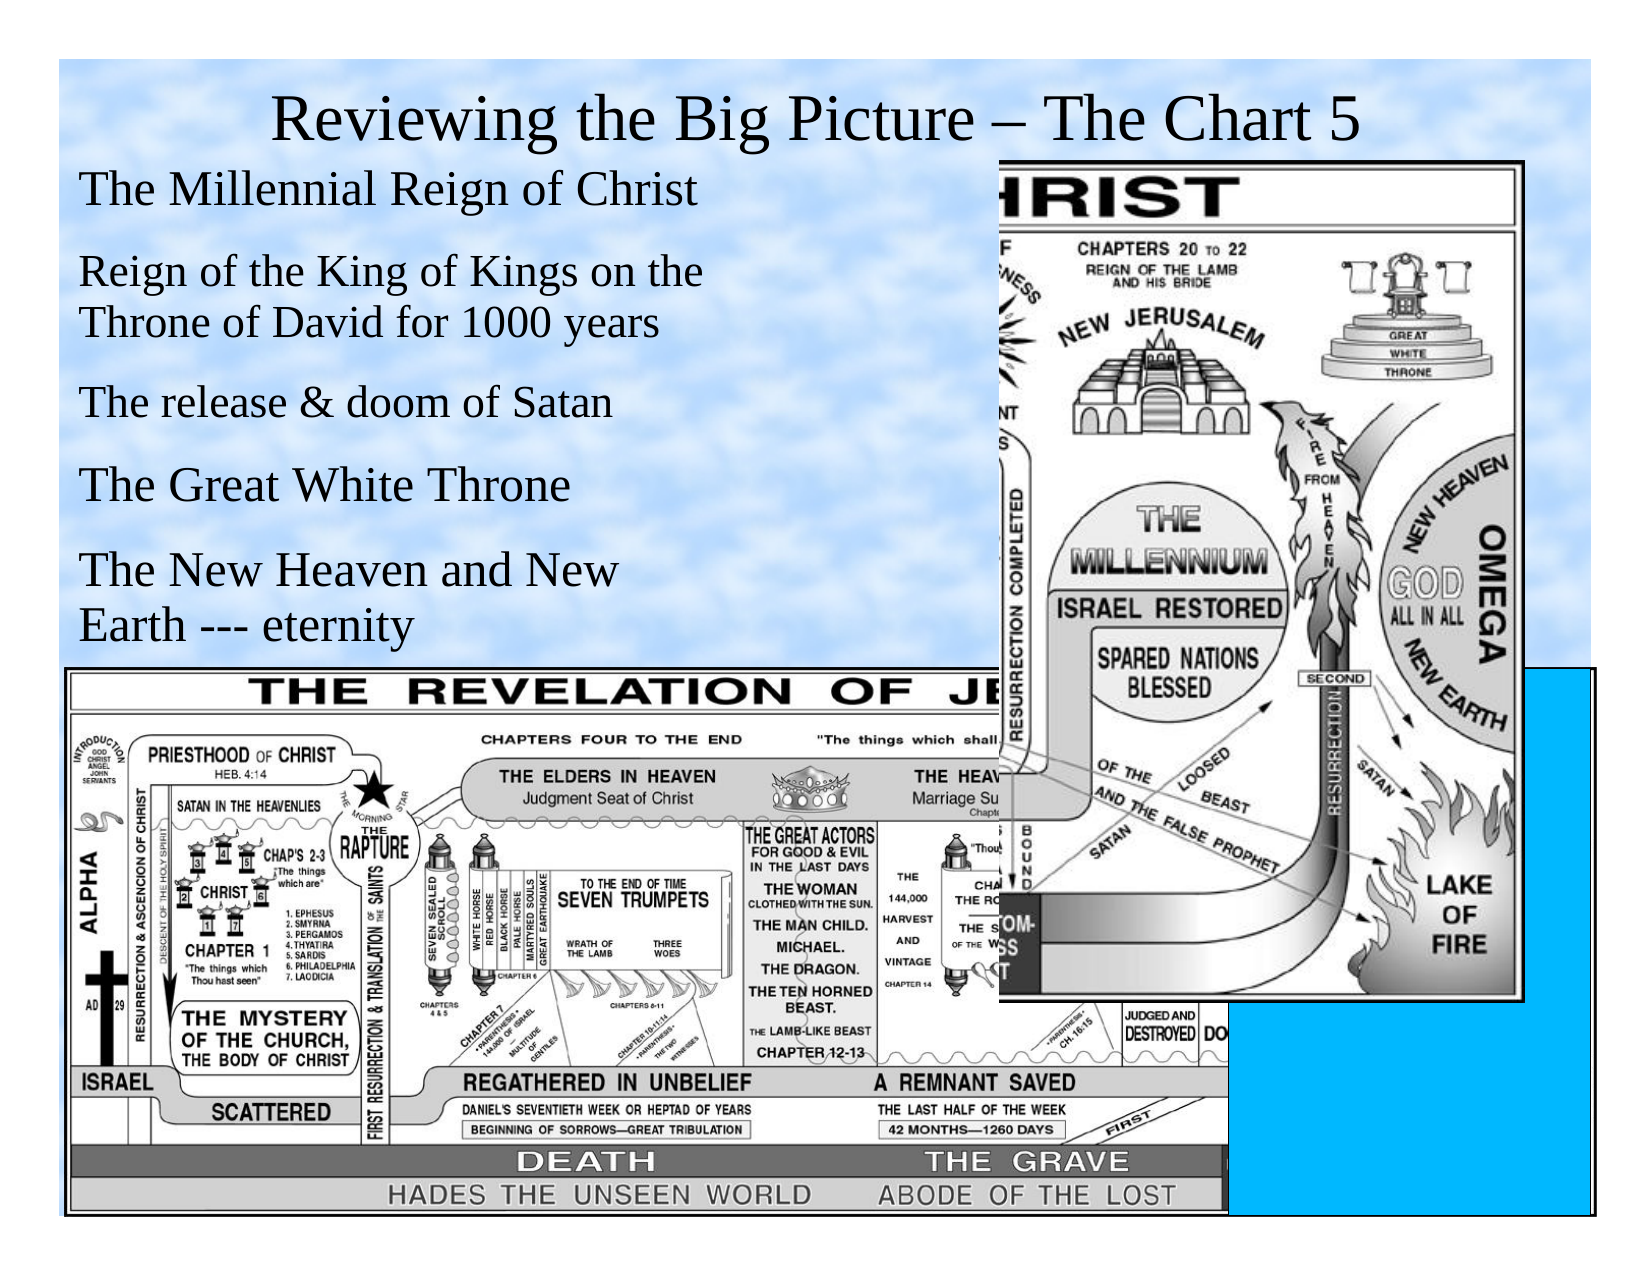

# Reviewing the Big Picture – The Chart 5
The Millennial Reign of Christ
Reign of the King of Kings on the Throne of David for 1000 years
The release & doom of Satan
The Great White Throne
The New Heaven and New Earth --- eternity